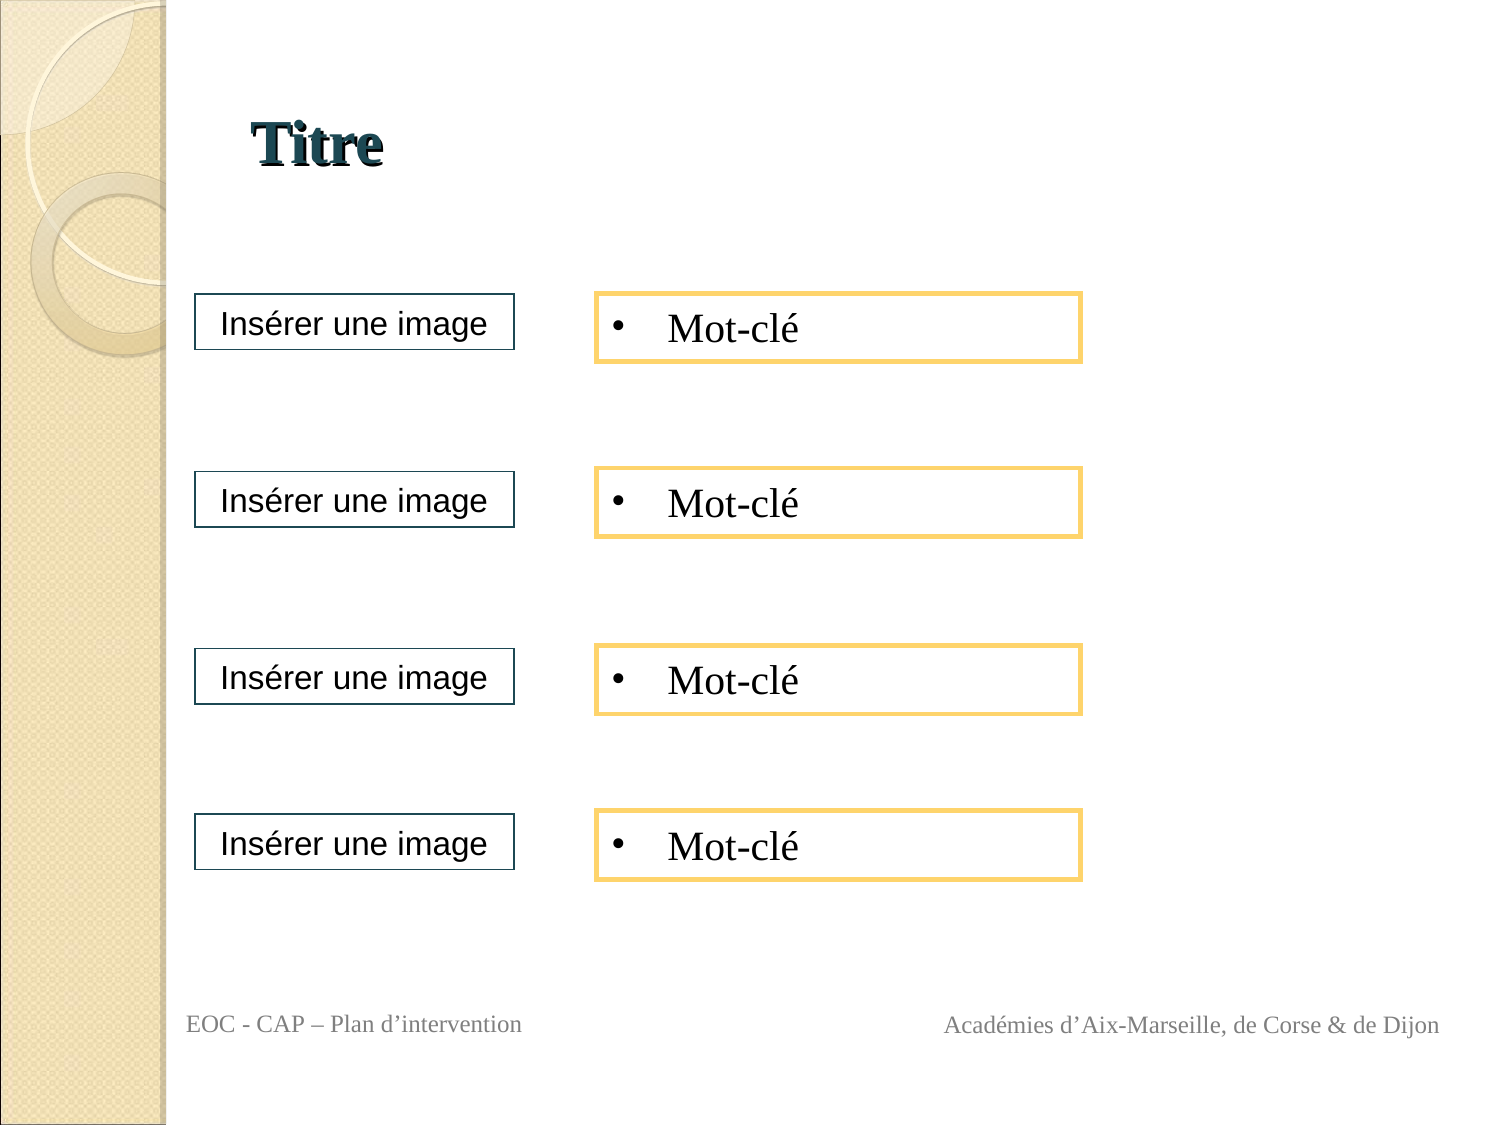

# Titre
Mot-clé
Insérer une image
Mot-clé
Insérer une image
Mot-clé
Insérer une image
Mot-clé
Insérer une image
EOC - CAP – Plan d’intervention
Académies d’Aix-Marseille, de Corse & de Dijon